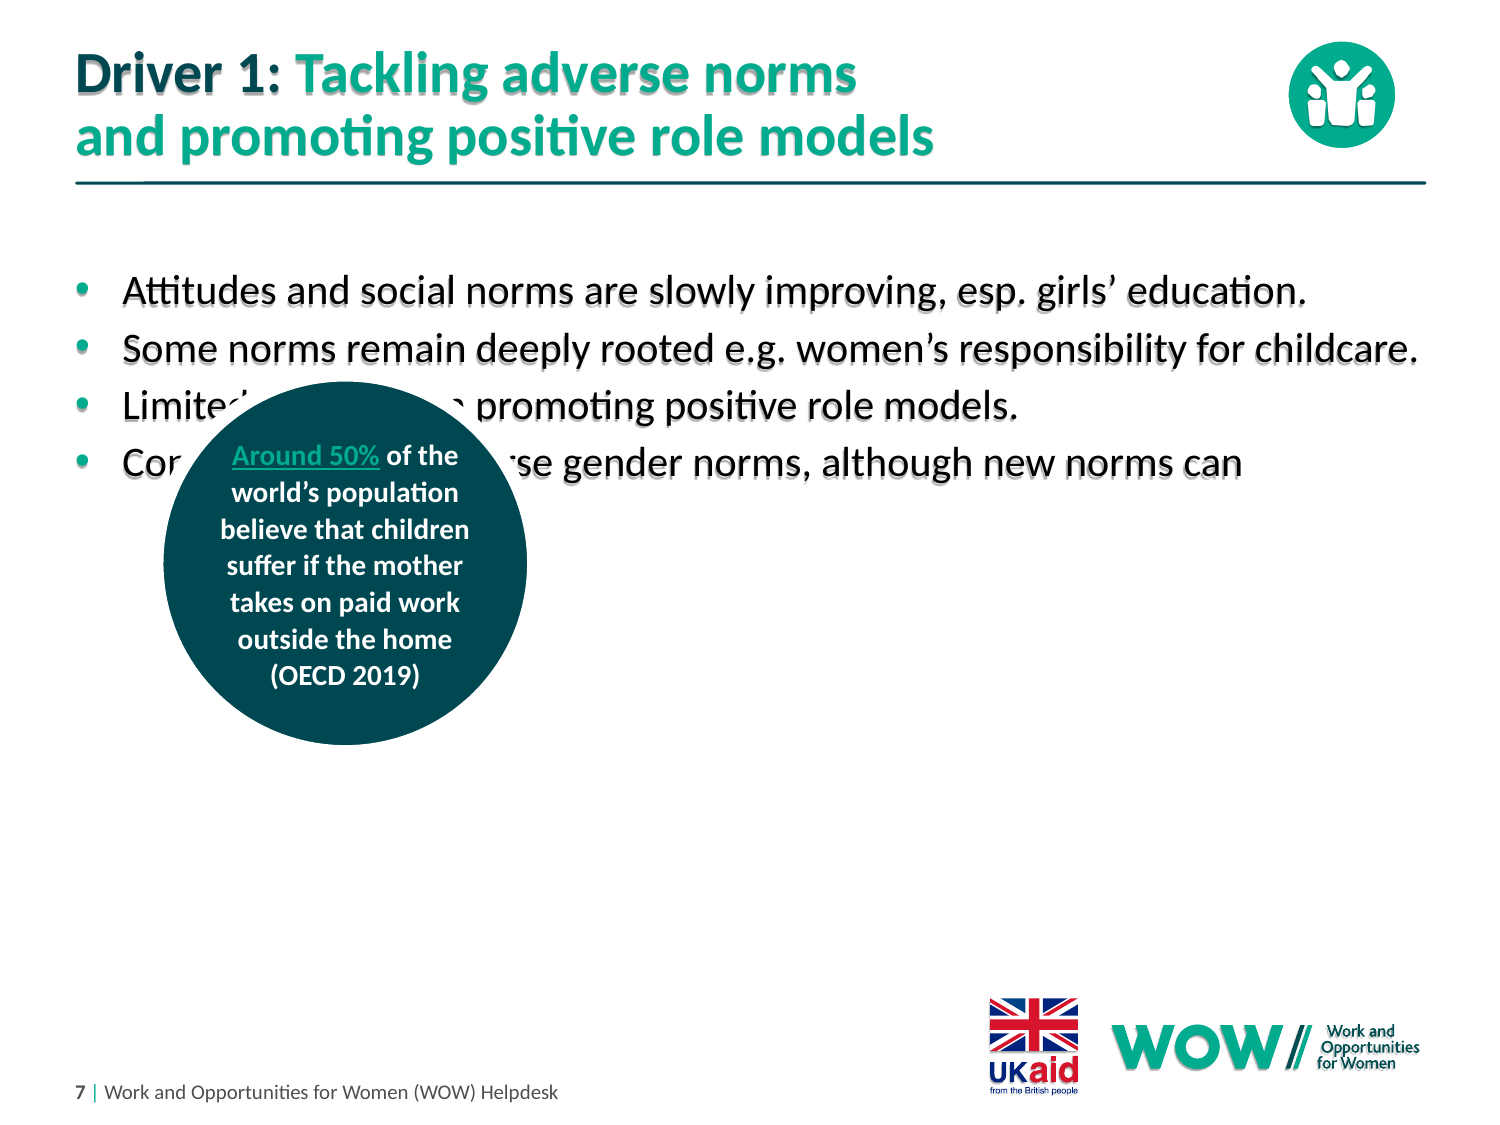

# Driver 1: Tackling adverse norms and promoting positive role models
Attitudes and social norms are slowly improving, esp. girls’ education.
Some norms remain deeply rooted e.g. women’s responsibility for childcare.
Limited evidence on promoting positive role models.
Conflict: disrupts adverse gender norms, although new norms can
be resisted.
Around 50% of the world’s population believe that children suffer if the mother takes on paid work outside the home (OECD 2019)
7 | Work and Opportunities for Women (WOW) Helpdesk